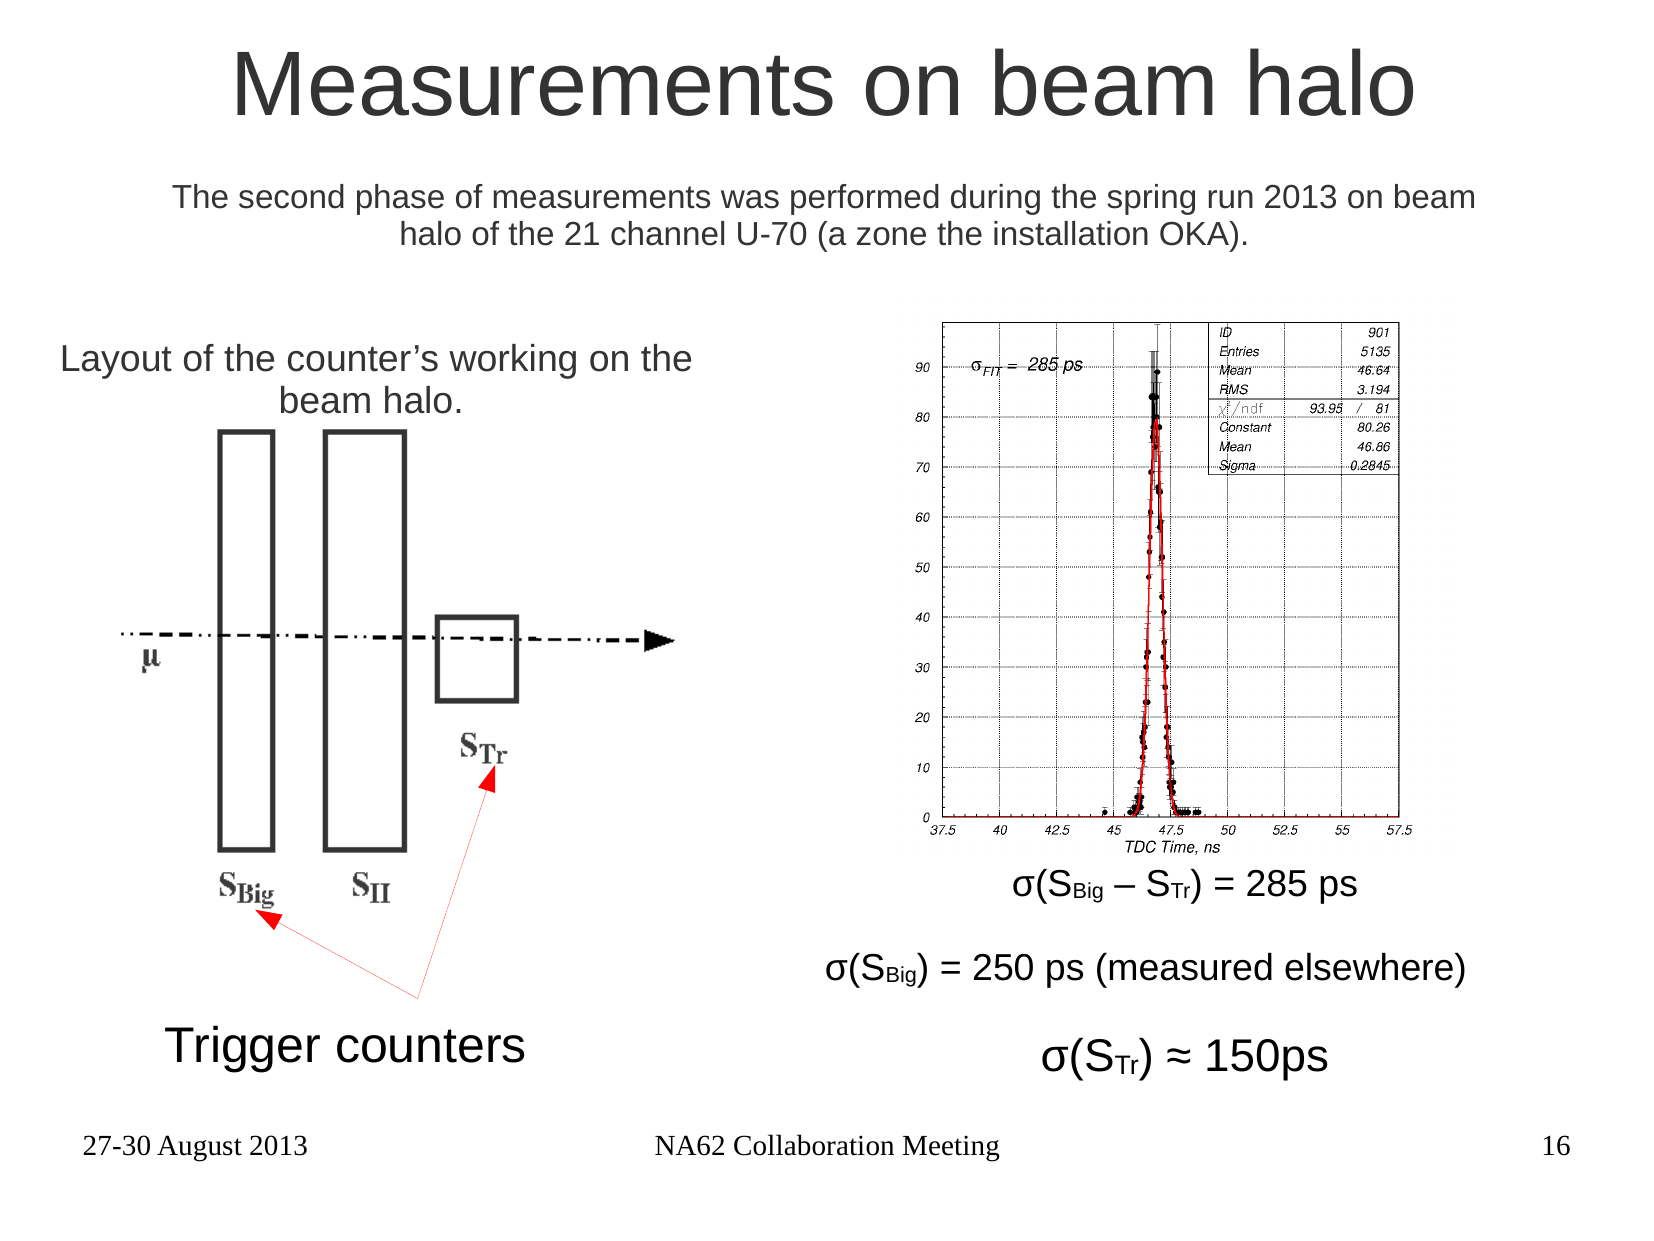

Measurements on beam halo
The second phase of measurements was performed during the spring run 2013 on beam halo of the 21 channel U-70 (a zone the installation OKA).
Layout of the counter’s working on the beam halo.
σ(SBig – STr) = 285 ps
σ(SBig) = 250 ps (measured elsewhere)
σ(STr) ≈ 150ps
Trigger counters
27-30 August 2013
NA62 Collaboration Meeting
16